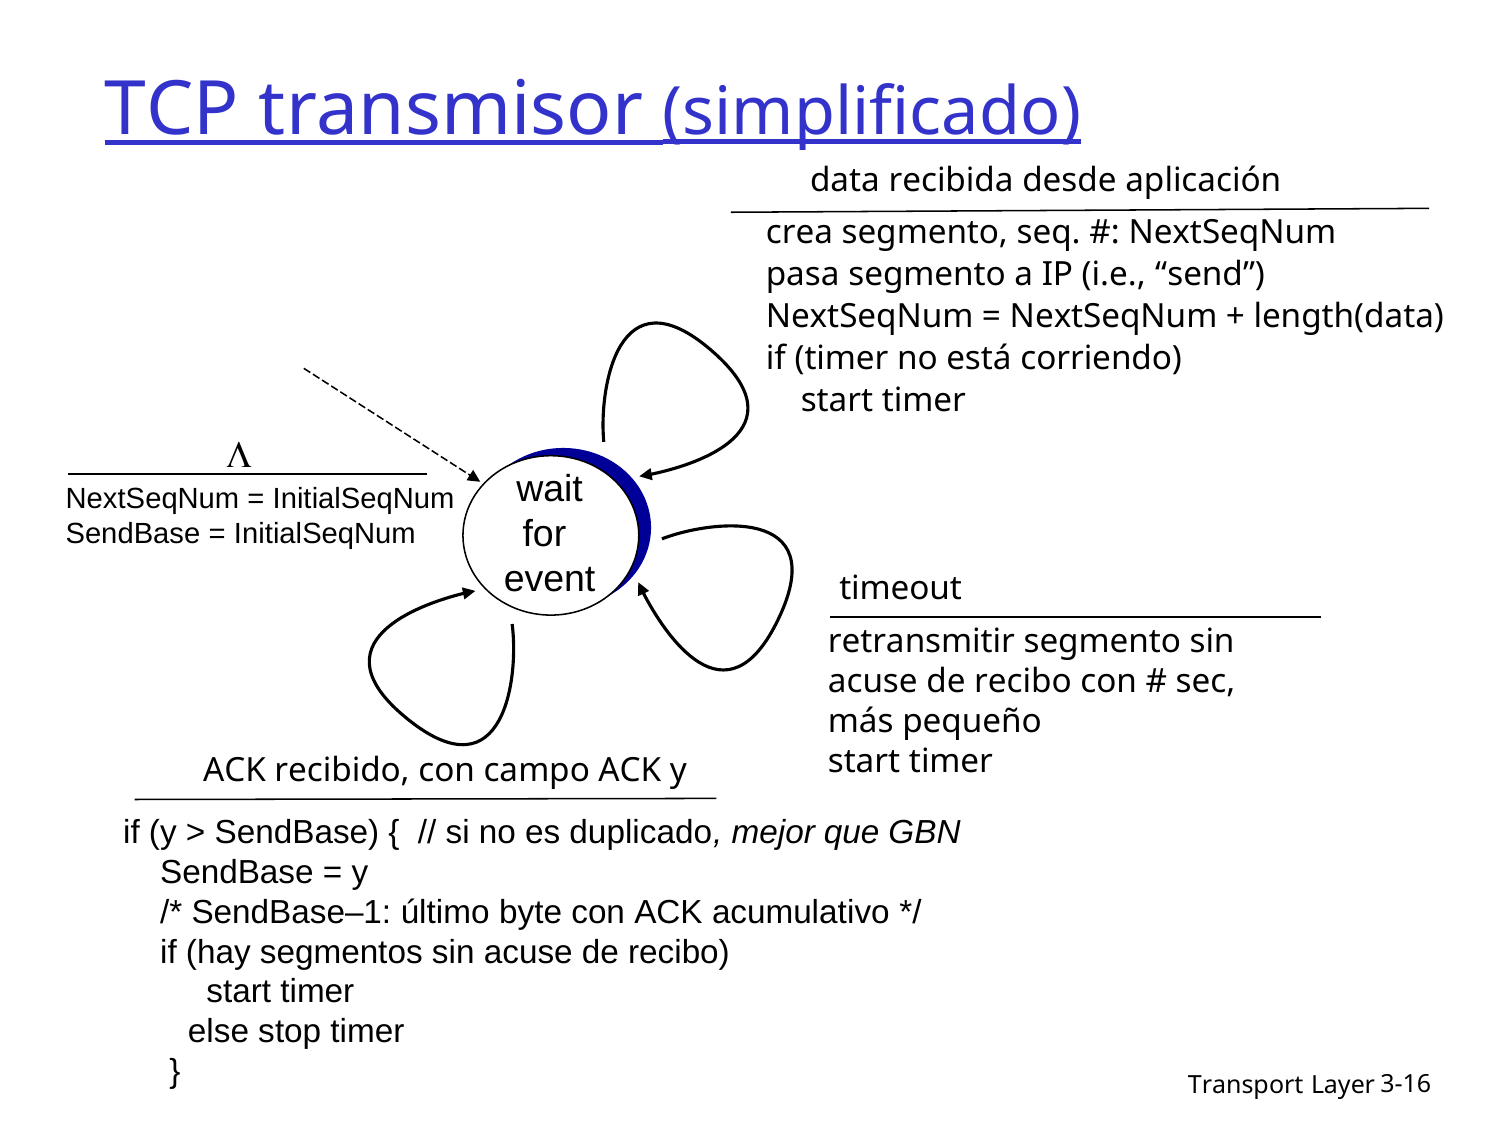

# TCP transmisor (simplificado)
data recibida desde aplicación
crea segmento, seq. #: NextSeqNum
pasa segmento a IP (i.e., “send”)
NextSeqNum = NextSeqNum + length(data)
if (timer no está corriendo)
 start timer

wait
for
event
NextSeqNum = InitialSeqNum
SendBase = InitialSeqNum
timeout
retransmitir segmento sin acuse de recibo con # sec, más pequeño
start timer
ACK recibido, con campo ACK y
if (y > SendBase) { // si no es duplicado, mejor que GBN
 SendBase = y
 /* SendBase–1: último byte con ACK acumulativo */
 if (hay segmentos sin acuse de recibo)
 start timer
 else stop timer
 }
Transport Layer